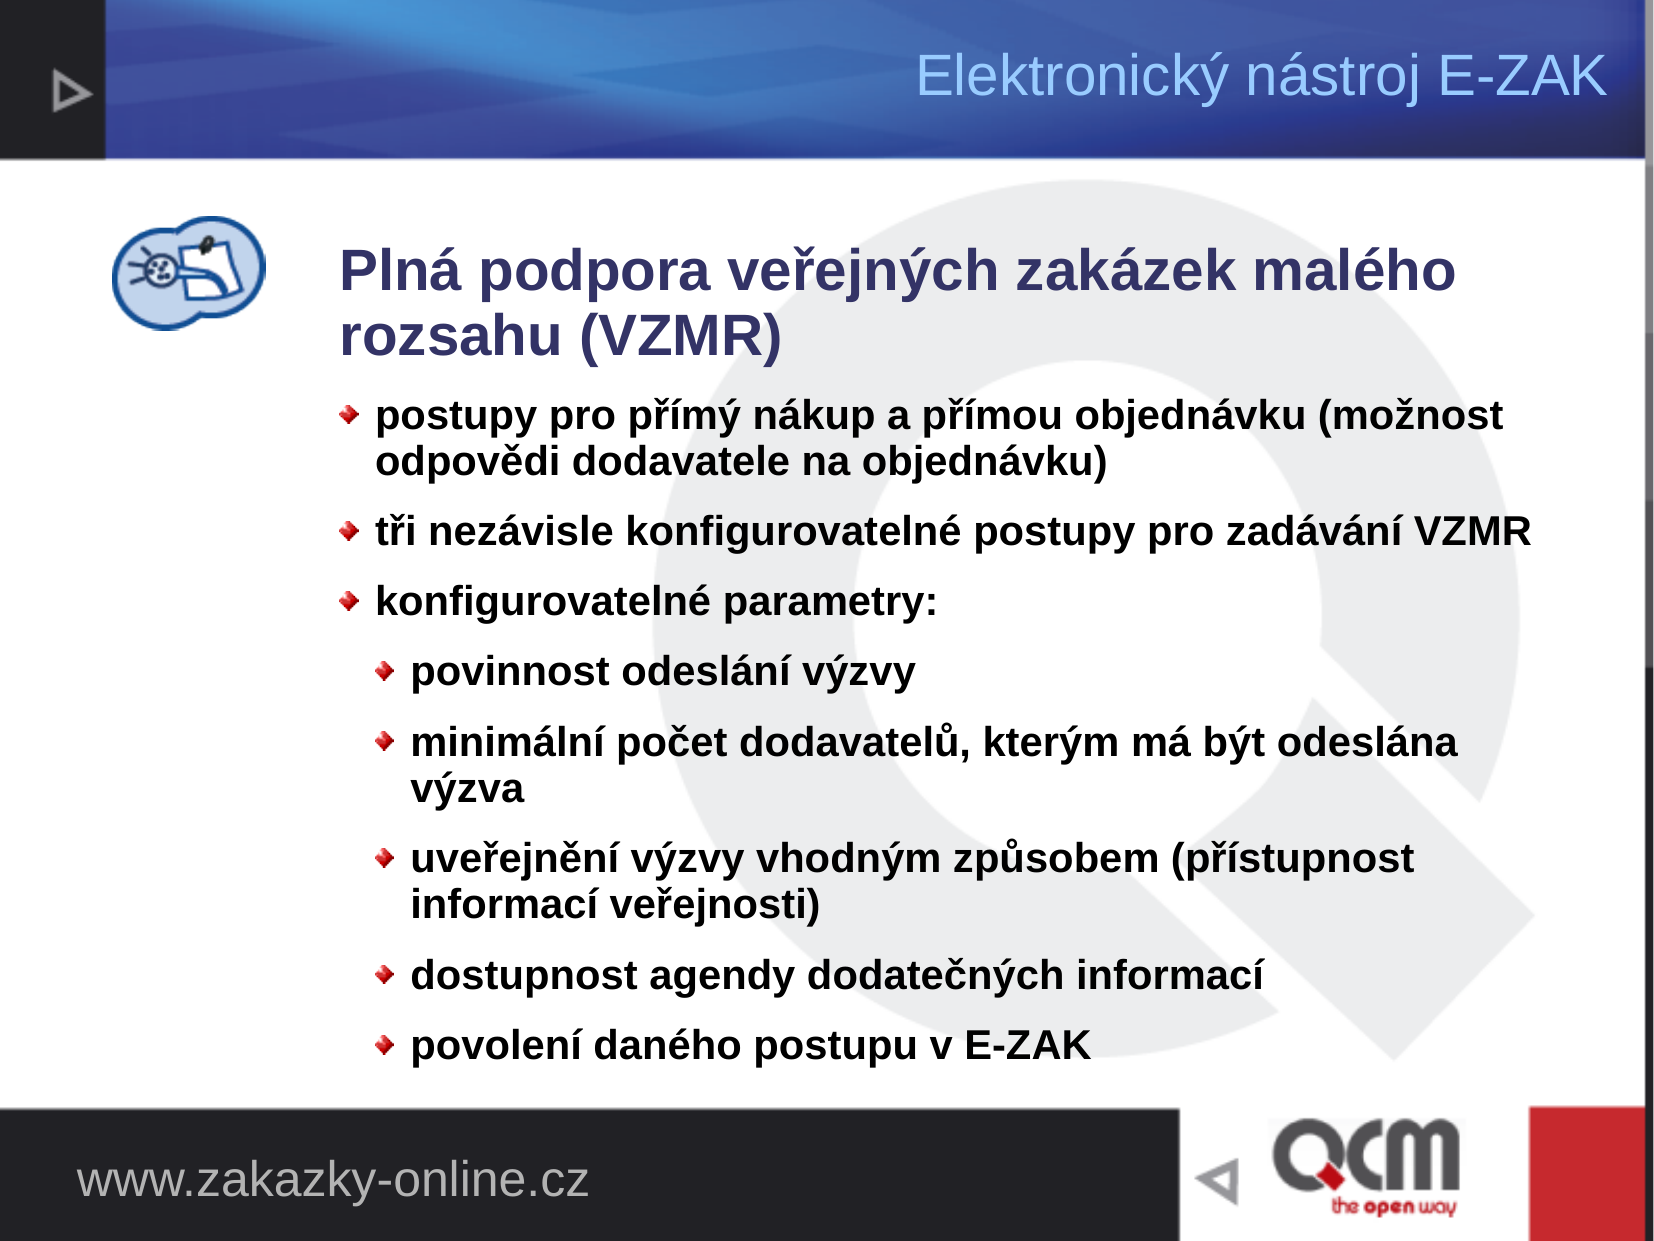

Plná podpora veřejných zakázek malého rozsahu (VZMR)
postupy pro přímý nákup a přímou objednávku (možnost odpovědi dodavatele na objednávku)
tři nezávisle konfigurovatelné postupy pro zadávání VZMR
konfigurovatelné parametry:
povinnost odeslání výzvy
minimální počet dodavatelů, kterým má být odeslána výzva
uveřejnění výzvy vhodným způsobem (přístupnost informací veřejnosti)
dostupnost agendy dodatečných informací
povolení daného postupu v E-ZAK